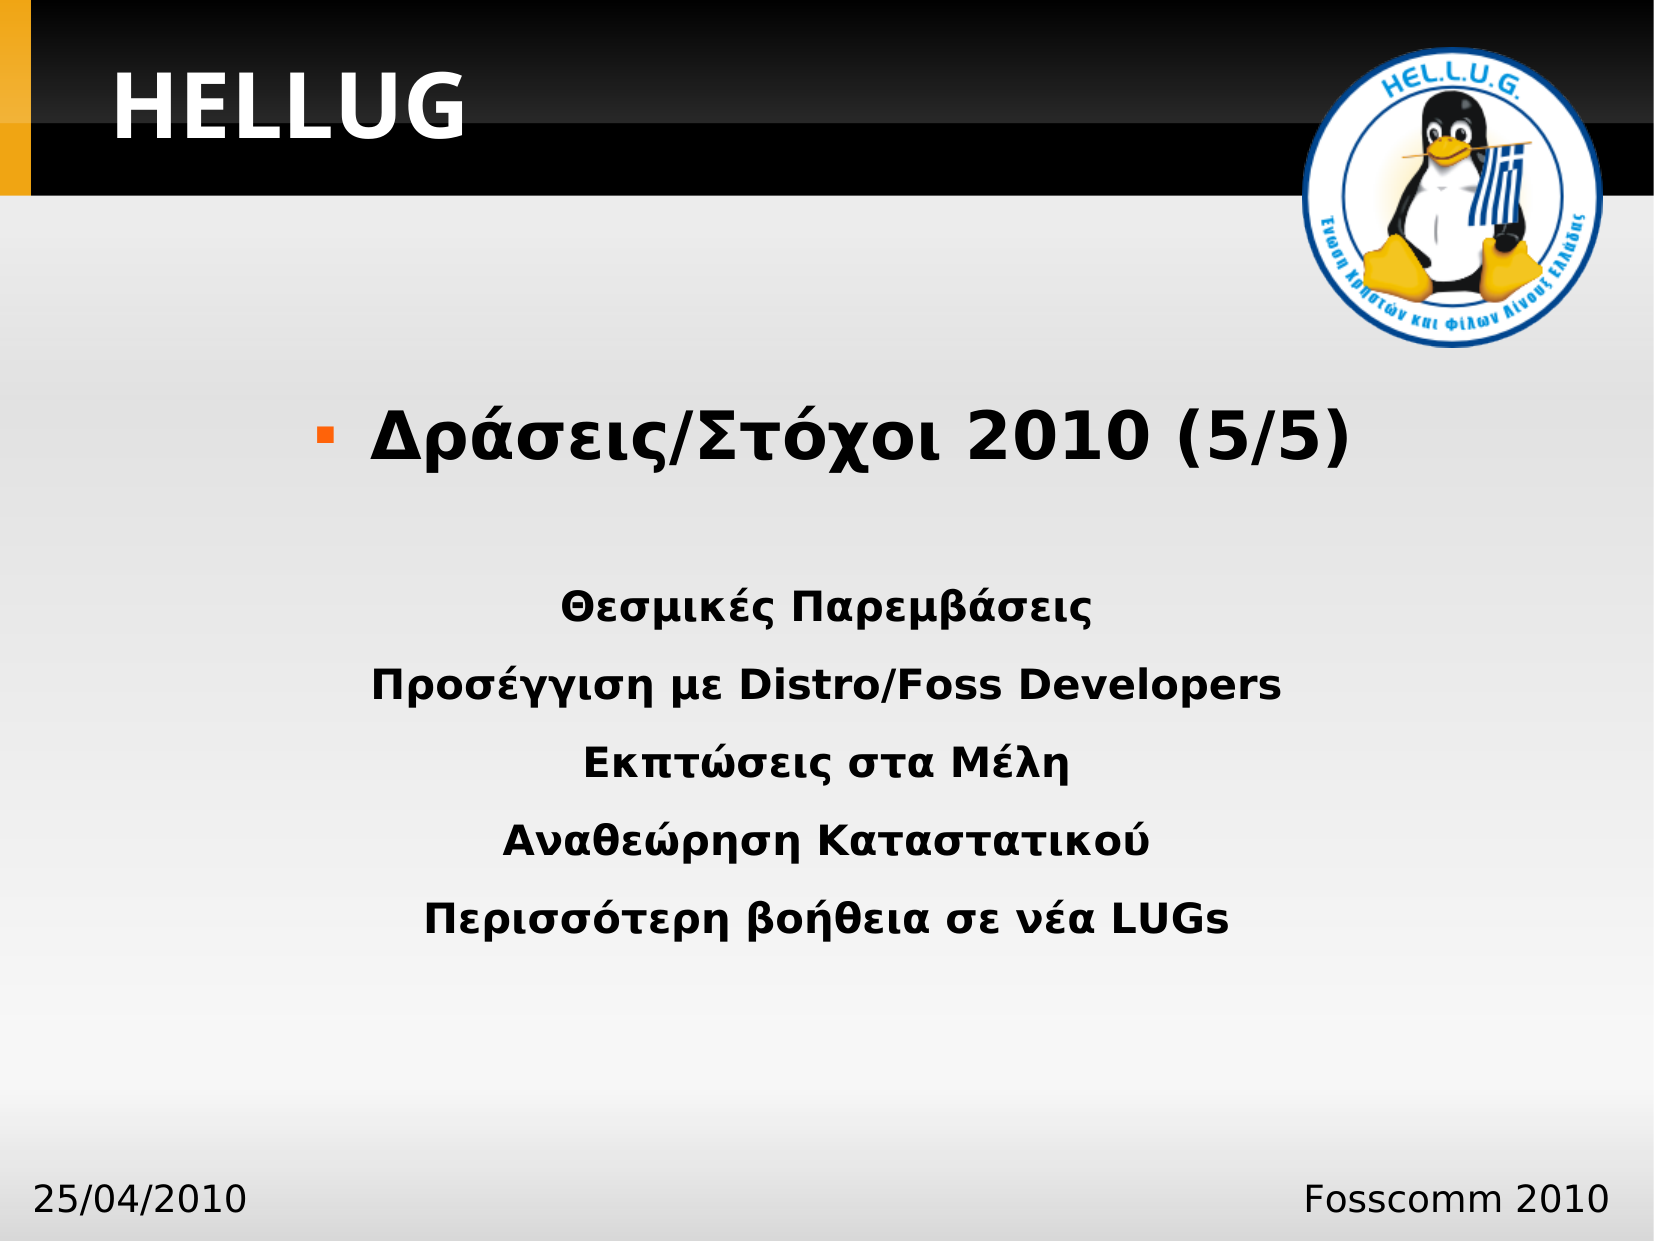

# HELLUG
Δράσεις/Στόχοι 2010 (5/5)
Θεσμικές Παρεμβάσεις
Προσέγγιση με Distro/Foss Developers
Εκπτώσεις στα Μέλη
Αναθεώρηση Καταστατικού
Περισσότερη βοήθεια σε νέα LUGs
| Fosscomm 2010 |
| --- |
| 25/04/2010 |
| --- |